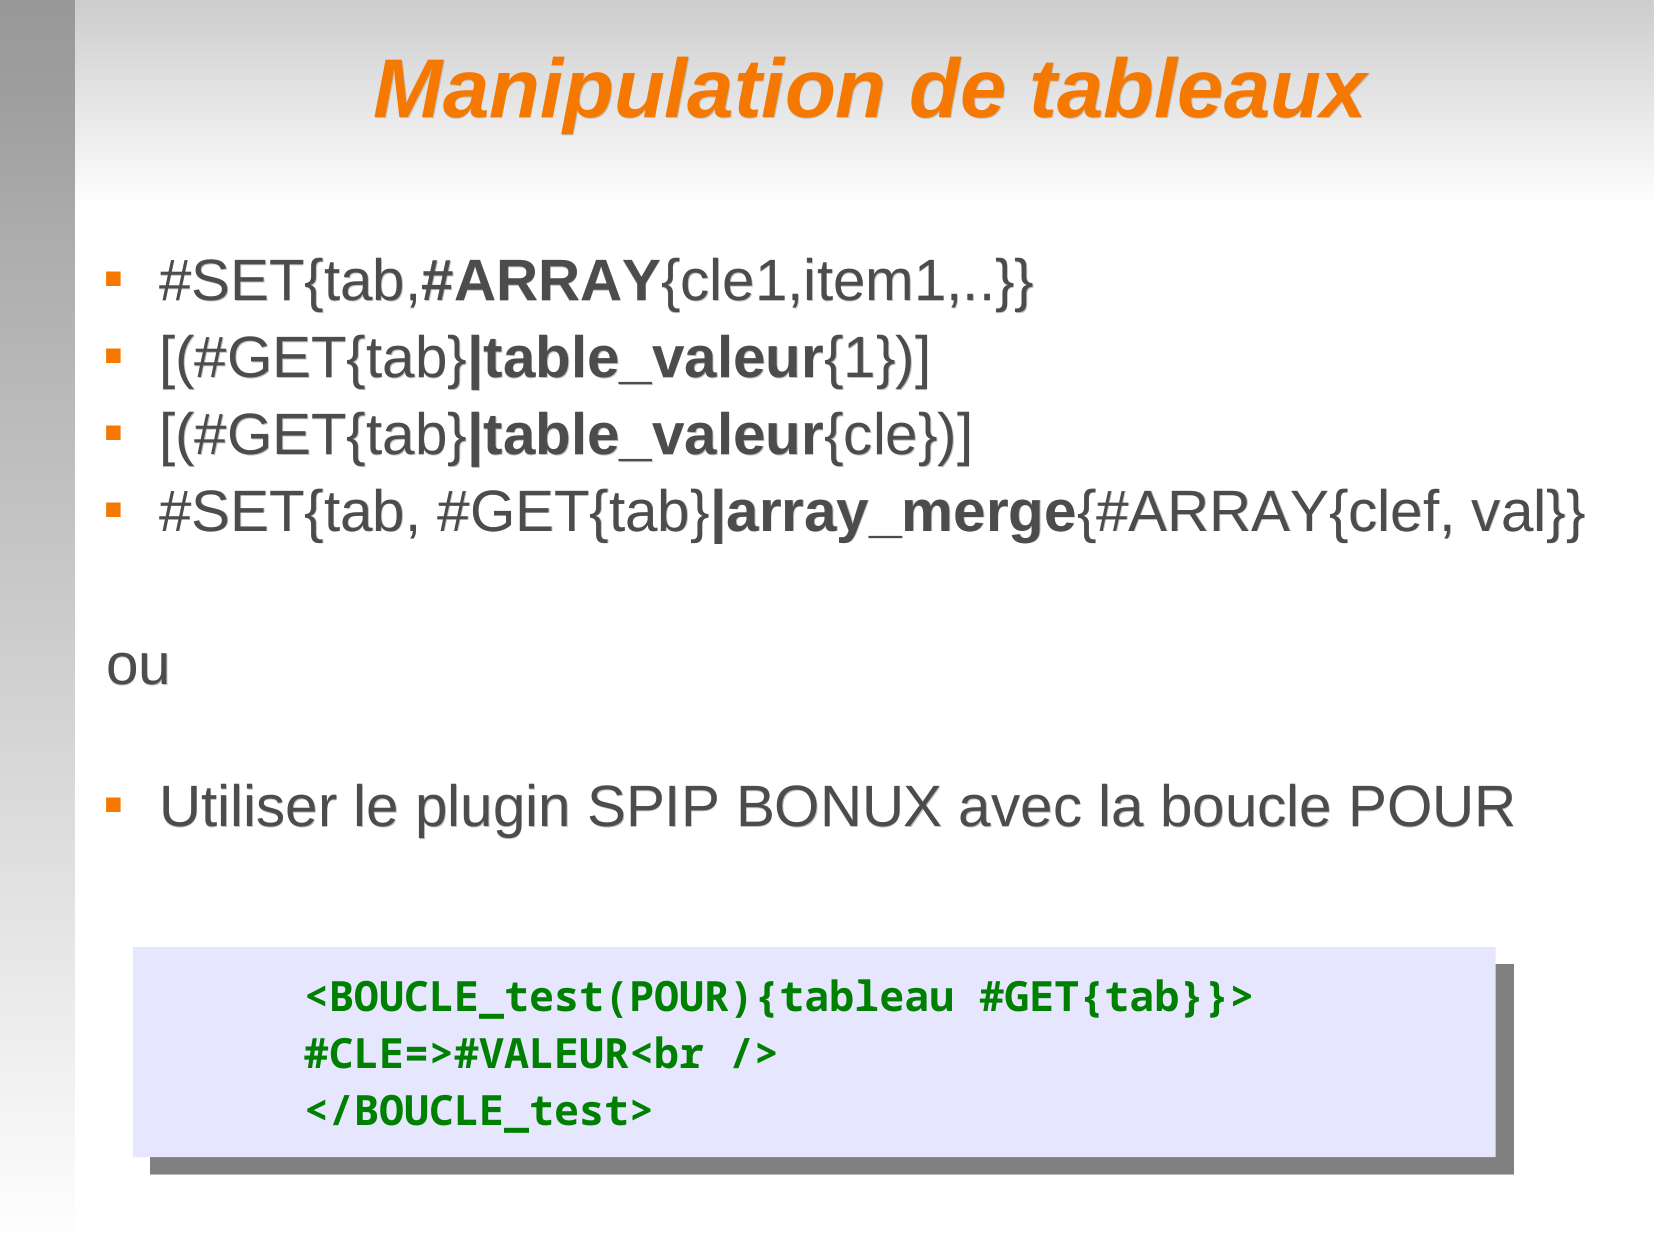

# Manipulation de tableaux
#SET{tab,#ARRAY{cle1,item1,..}}
[(#GET{tab}|table_valeur{1})]
[(#GET{tab}|table_valeur{cle})]
#SET{tab, #GET{tab}|array_merge{#ARRAY{clef, val}}
ou
Utiliser le plugin SPIP BONUX avec la boucle POUR
 <BOUCLE_test(POUR){tableau #GET{tab}}>
 #CLE=>#VALEUR<br />
 </BOUCLE_test>